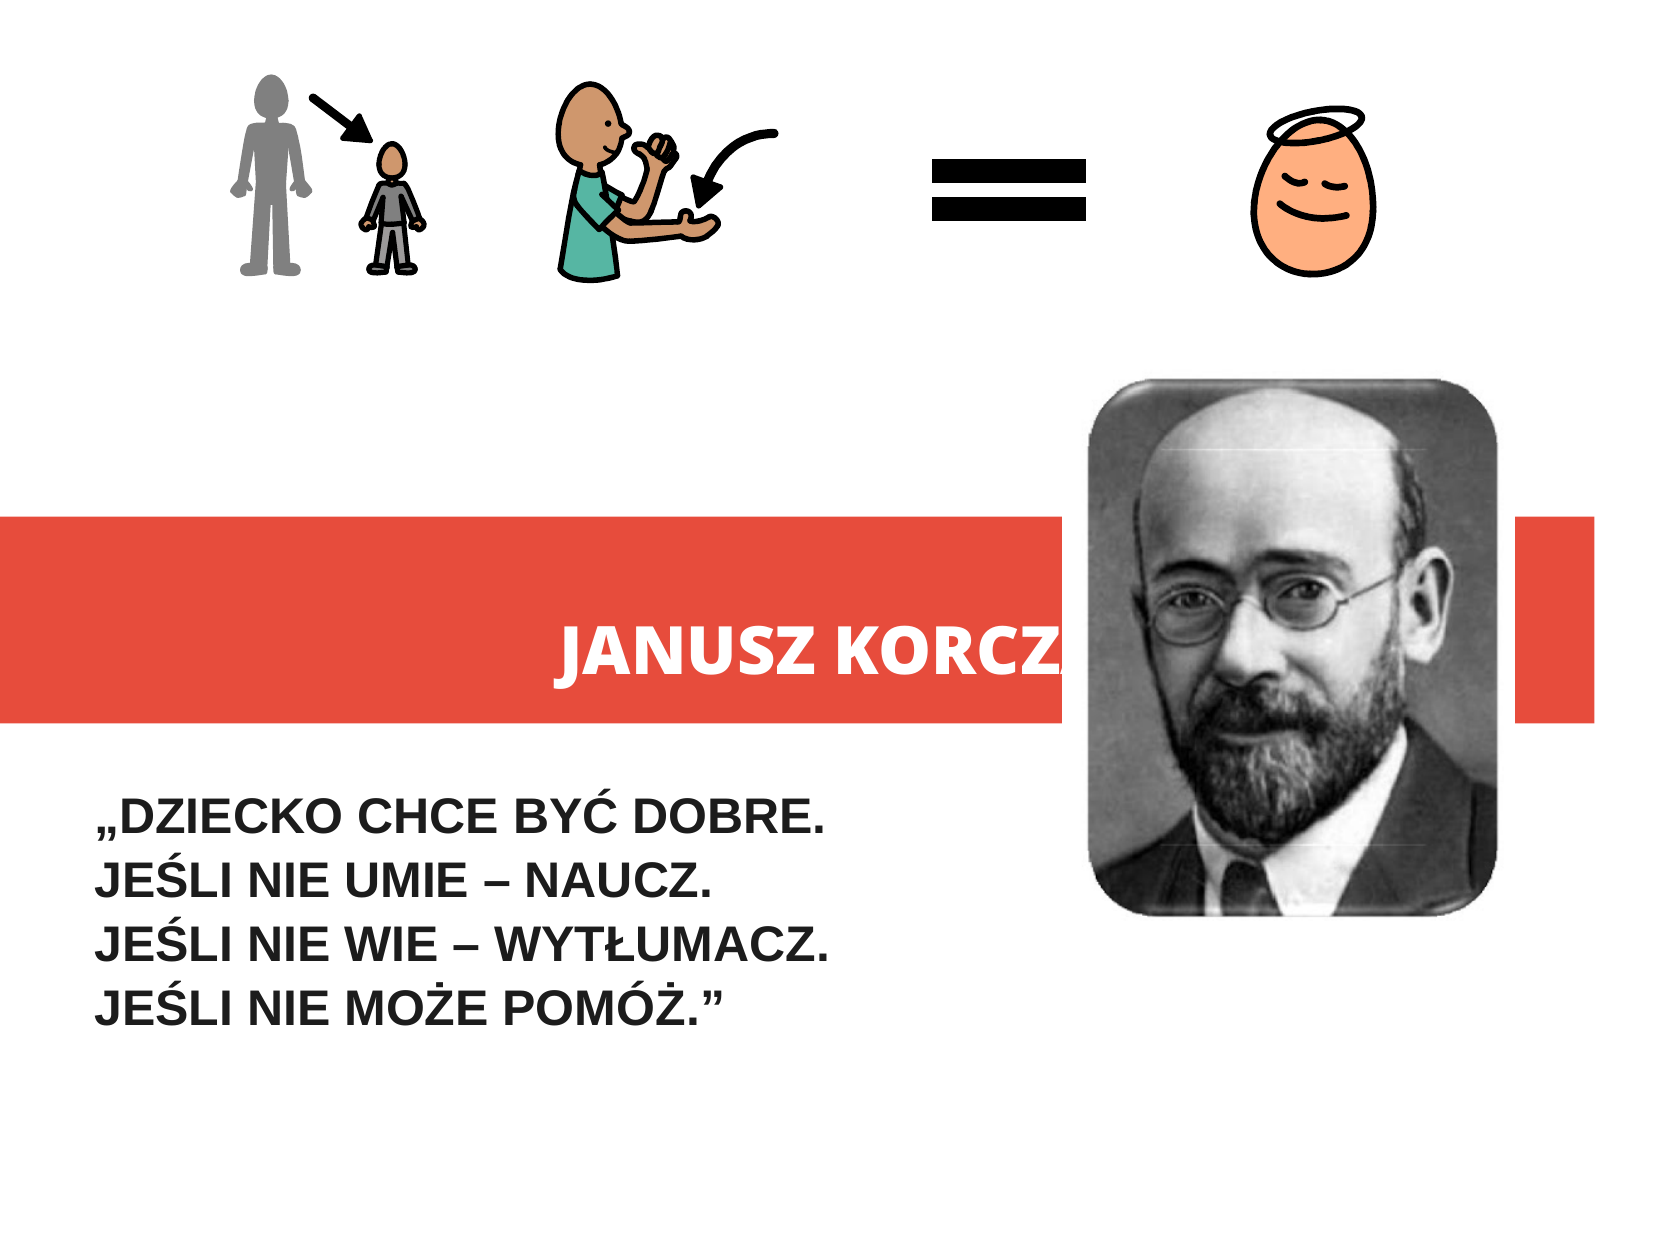

# JANUSZ KORCZAK
„DZIECKO CHCE BYĆ DOBRE.
JEŚLI NIE UMIE – NAUCZ.
JEŚLI NIE WIE – WYTŁUMACZ.
JEŚLI NIE MOŻE POMÓŻ.”